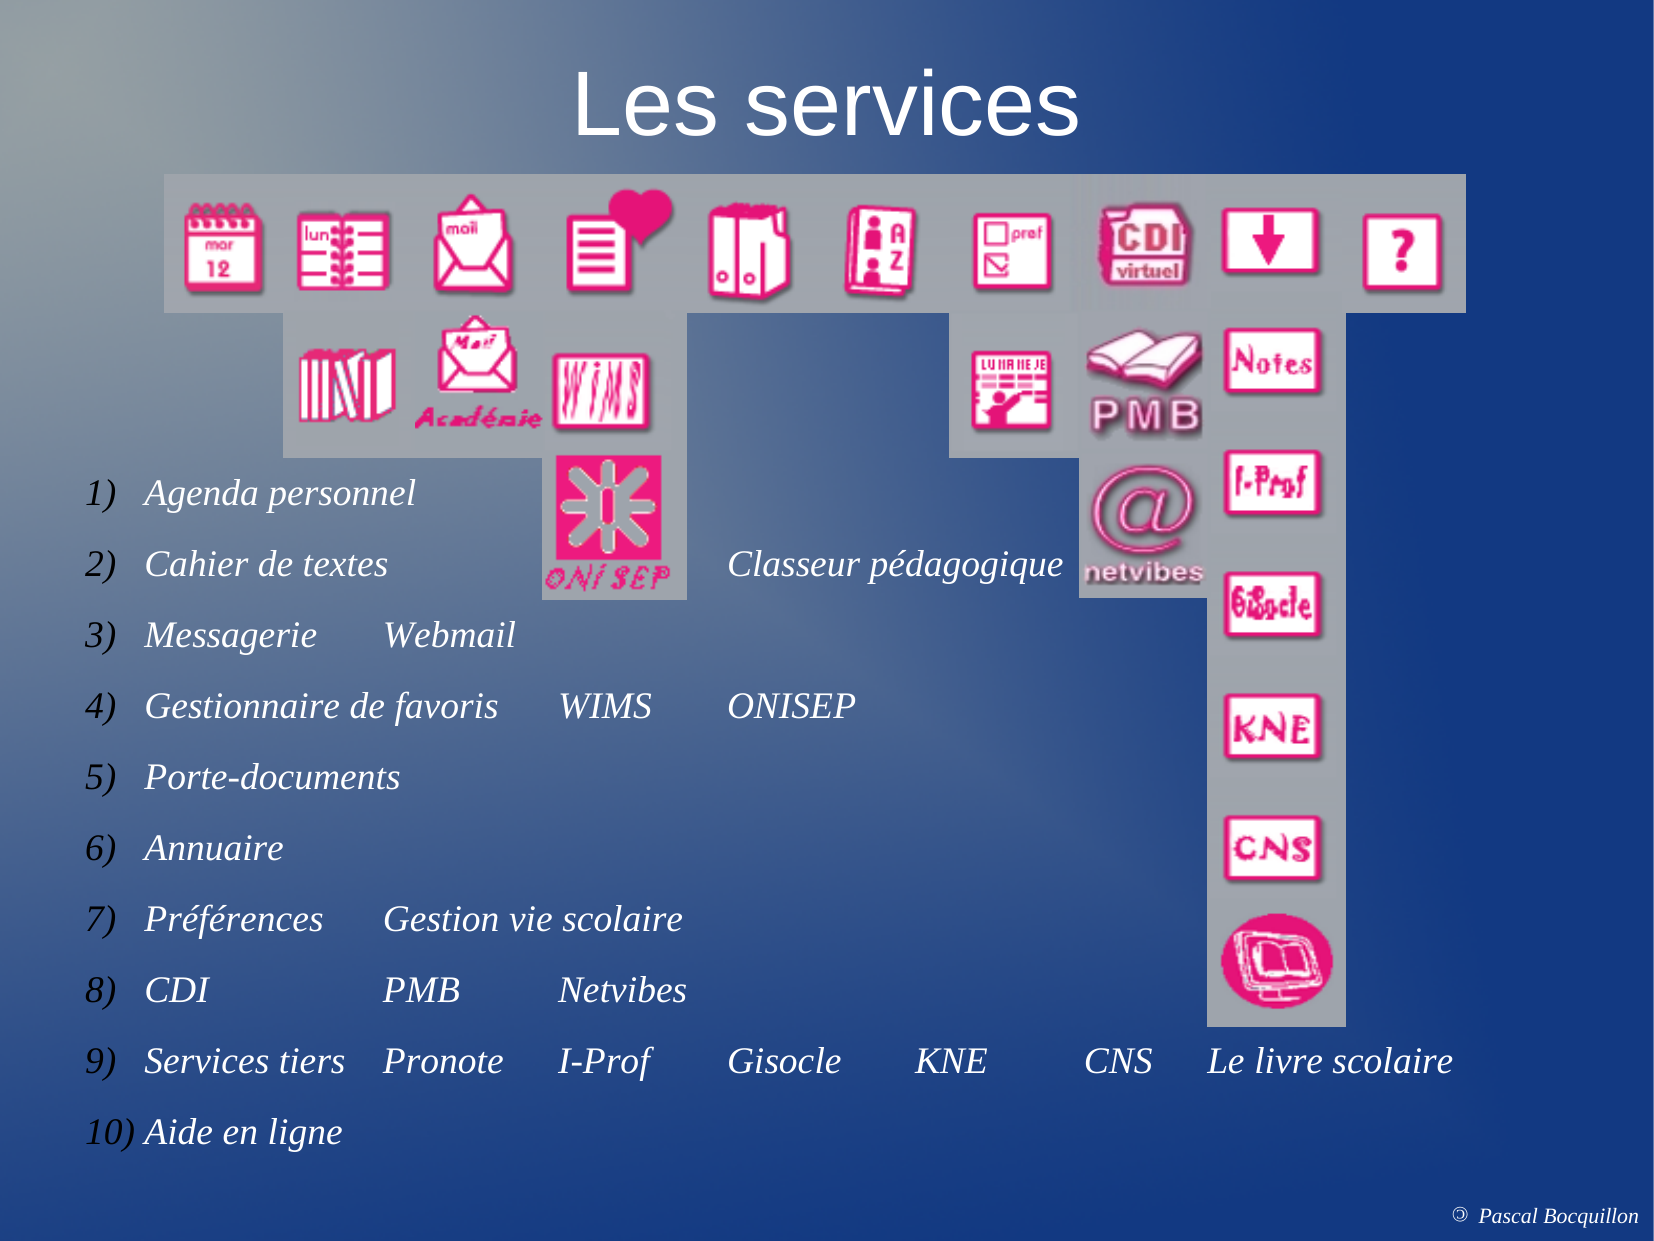

# Les services
Agenda personnel
Cahier de textes		Classeur pédagogique
Messagerie	Webmail
Gestionnaire de favoris	WIMS	ONISEP
Porte-documents
Annuaire
Préférences	Gestion vie scolaire
CDI	PMB	Netvibes
Services tiers	Pronote	I-Prof	Gisocle	KNE	CNS	Le livre scolaire
Aide en ligne
©
Pascal Bocquillon